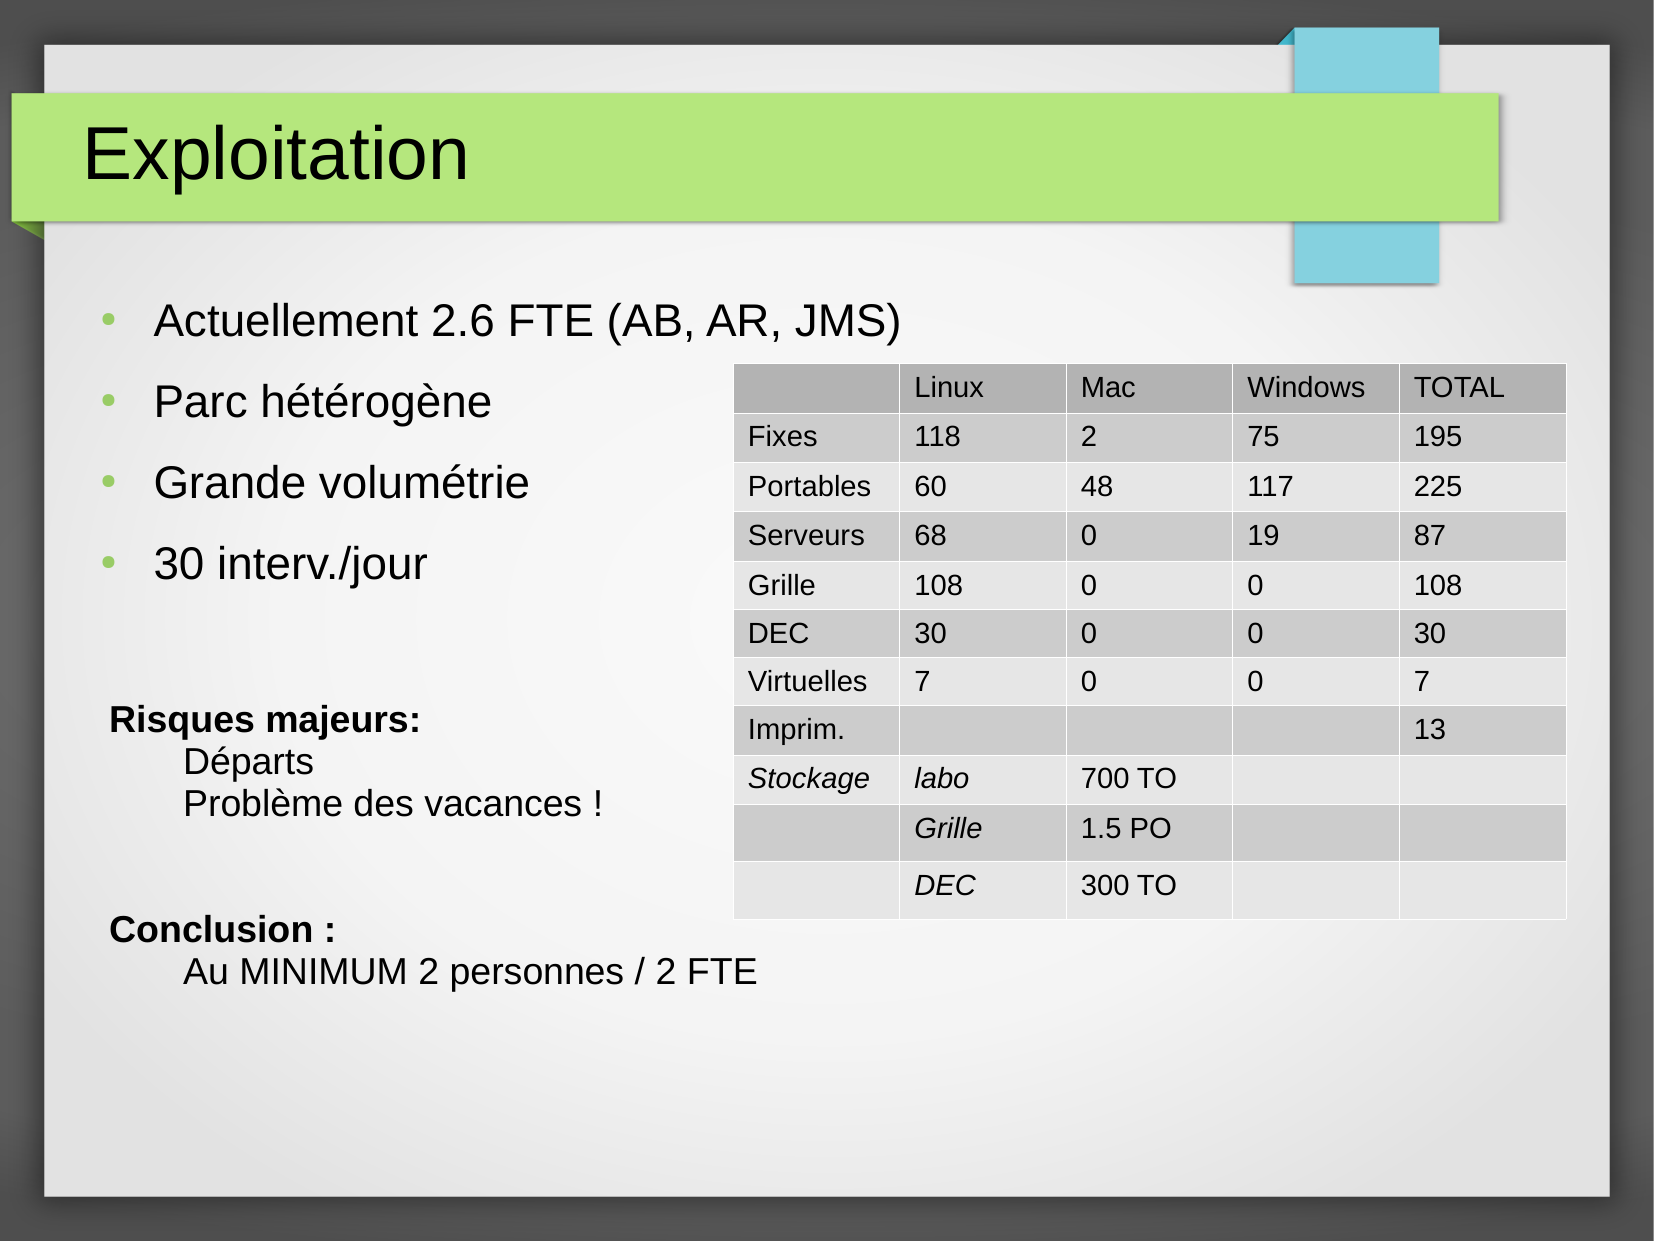

# Exploitation
Actuellement 2.6 FTE (AB, AR, JMS)
Parc hétérogène
Grande volumétrie
30 interv./jour
| | Linux | Mac | Windows | TOTAL |
| --- | --- | --- | --- | --- |
| Fixes | 118 | 2 | 75 | 195 |
| Portables | 60 | 48 | 117 | 225 |
| Serveurs | 68 | 0 | 19 | 87 |
| Grille | 108 | 0 | 0 | 108 |
| DEC | 30 | 0 | 0 | 30 |
| Virtuelles | 7 | 0 | 0 | 7 |
| Imprim. | | | | 13 |
| Stockage | labo | 700 TO | | |
| | Grille | 1.5 PO | | |
| | DEC | 300 TO | | |
Risques majeurs:
	Départs
	Problème des vacances !
Conclusion :
	Au MINIMUM 2 personnes / 2 FTE